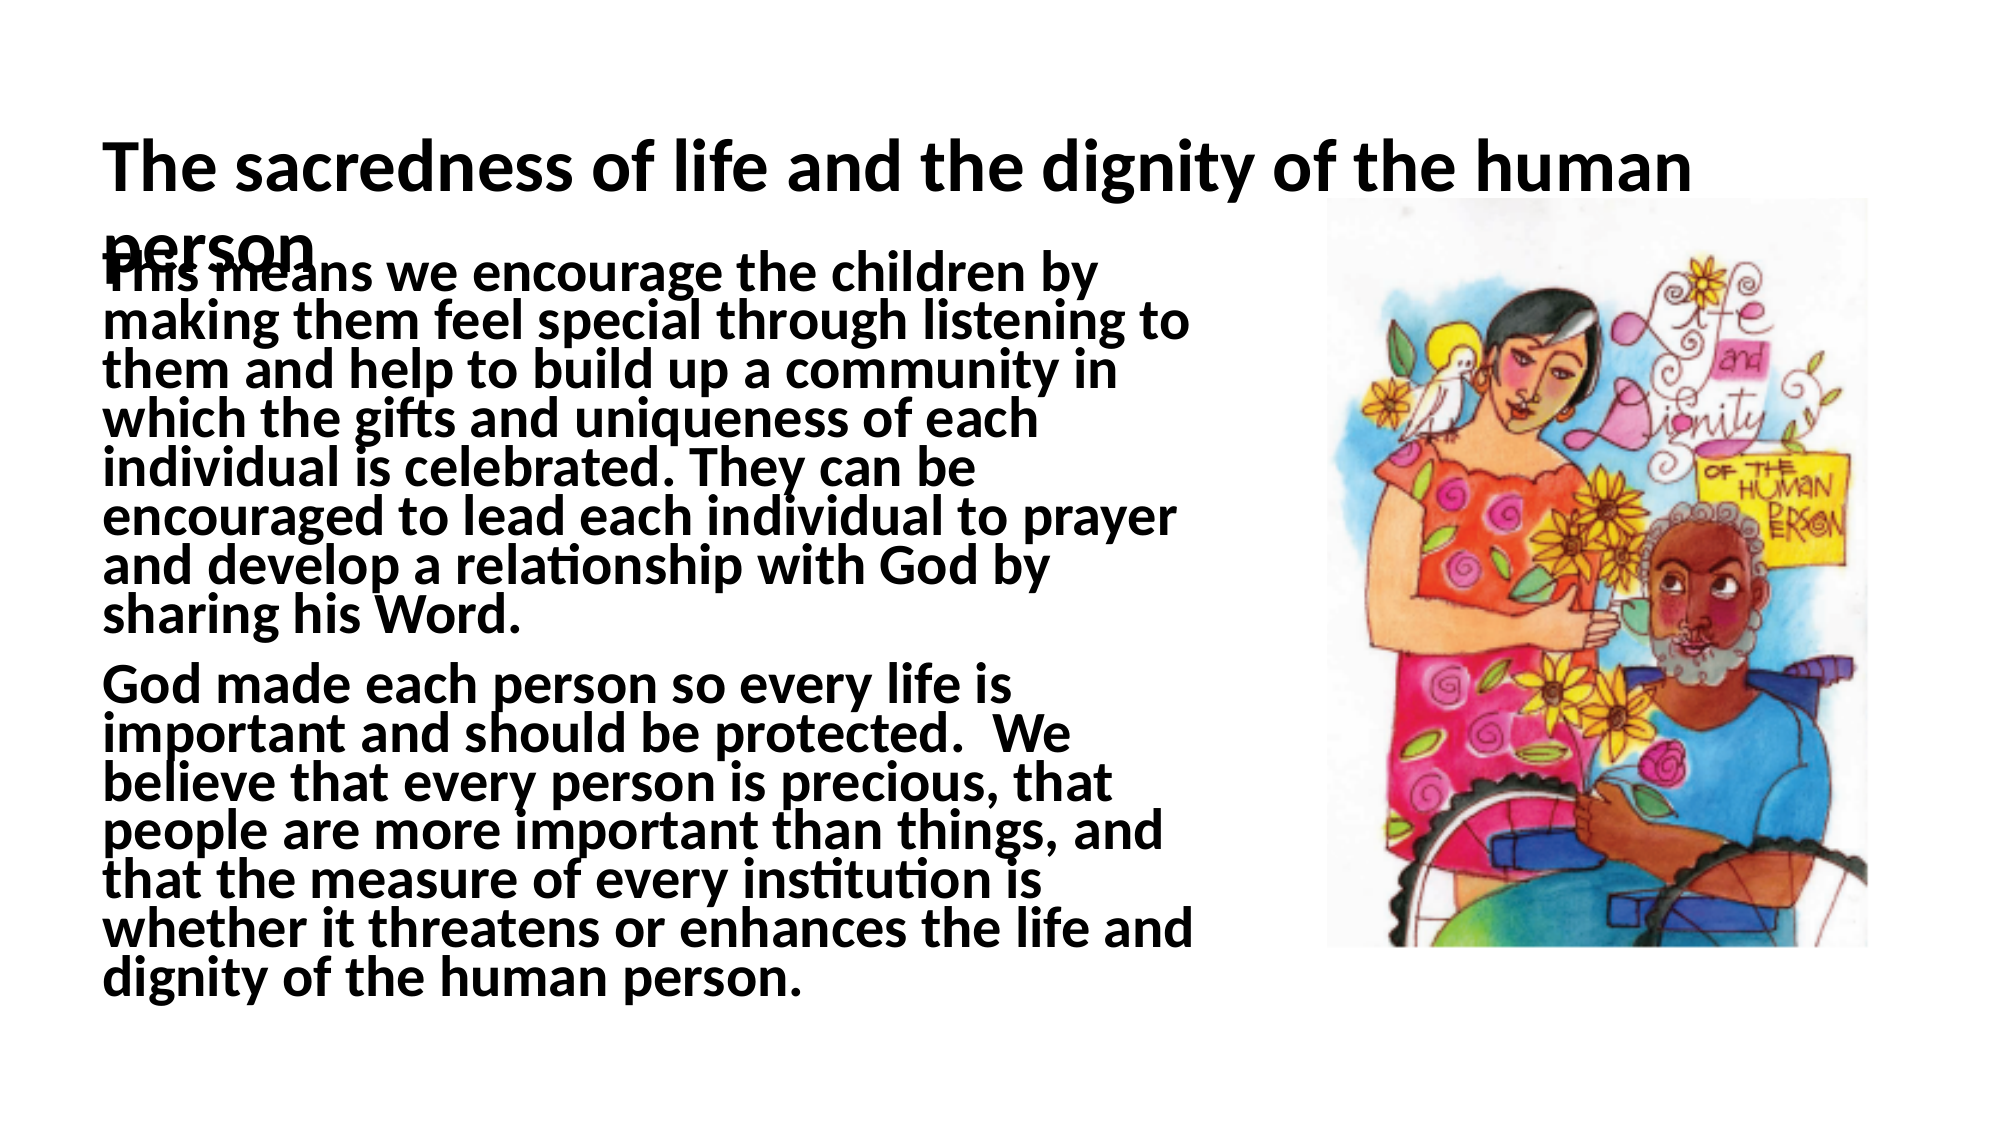

# The sacredness of life and the dignity of the human person
This means we encourage the children by making them feel special through listening to them and help to build up a community in which the gifts and uniqueness of each individual is celebrated. They can be encouraged to lead each individual to prayer and develop a relationship with God by sharing his Word.
God made each person so every life is important and should be protected.  We believe that every person is precious, that people are more important than things, and that the measure of every institution is whether it threatens or enhances the life and dignity of the human person.